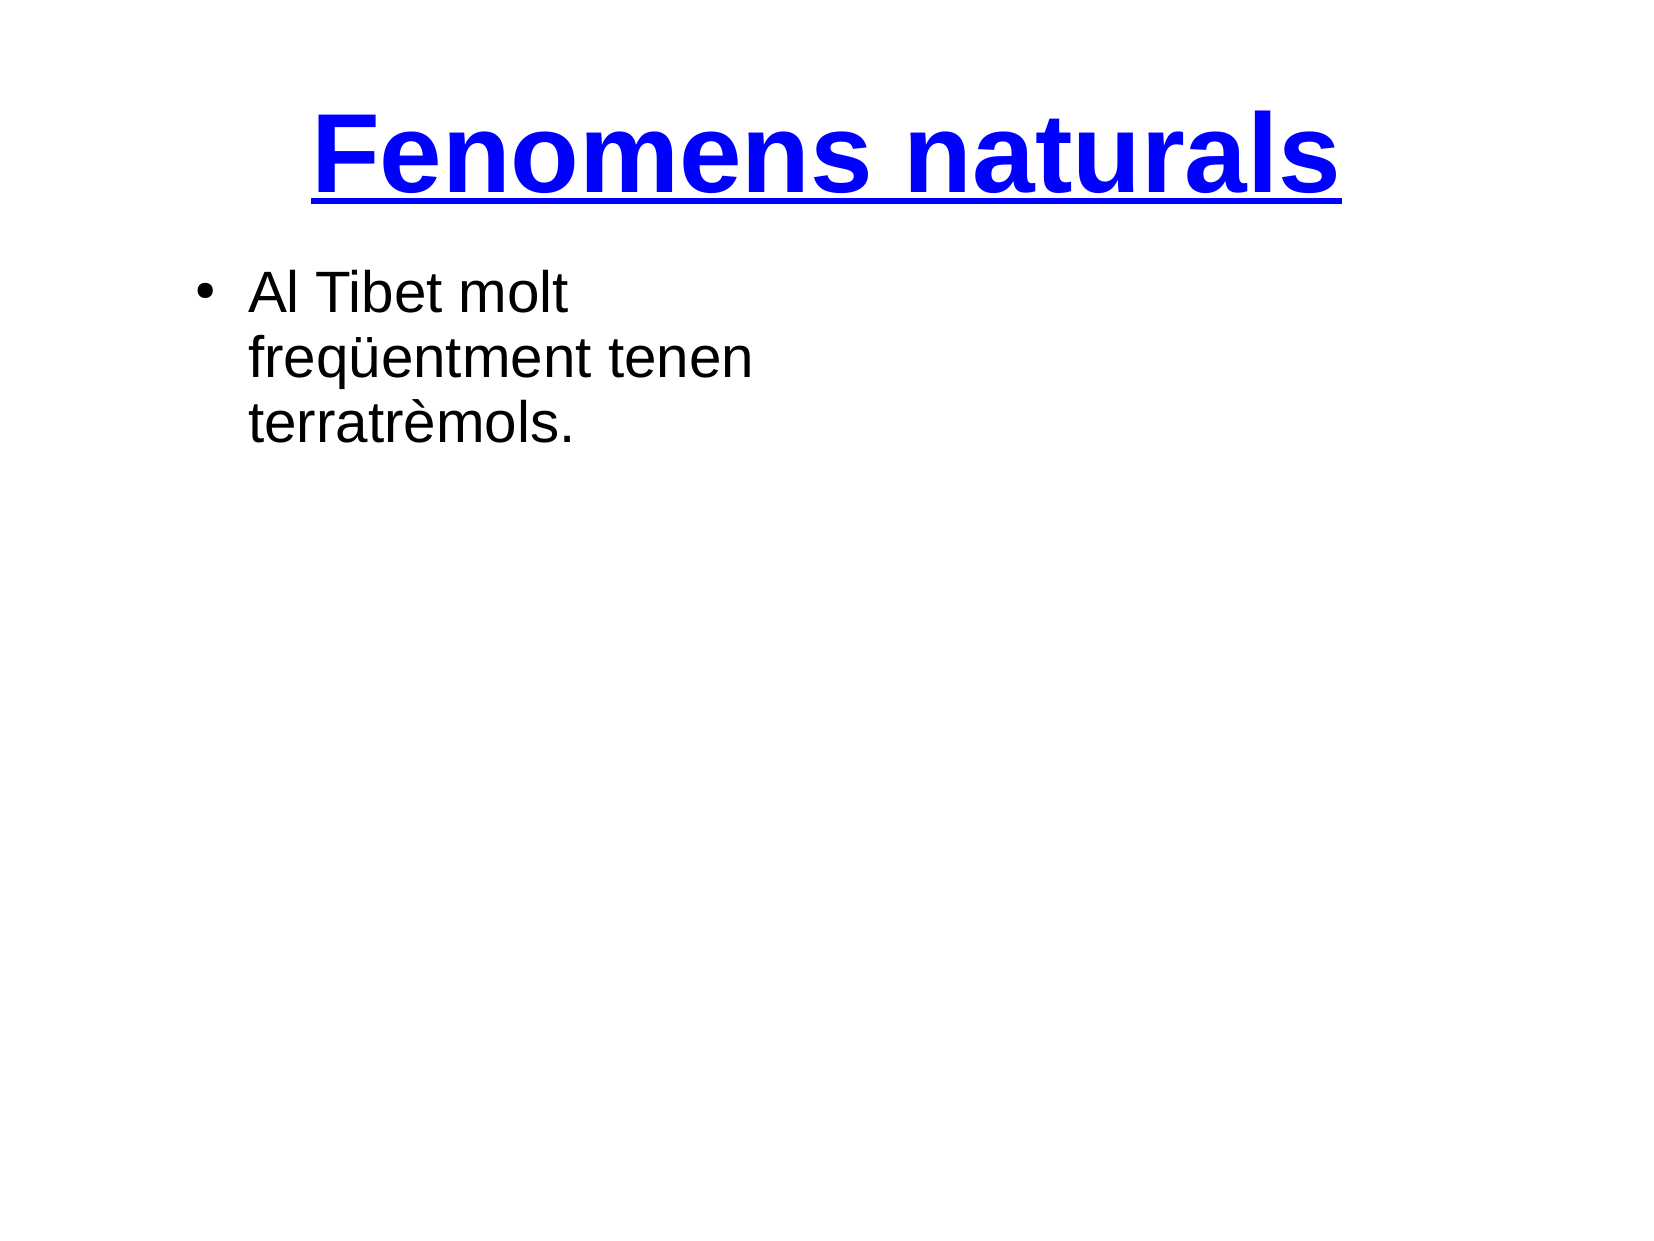

# Fenomens naturals
Al Tibet molt freqüentment tenen terratrèmols.